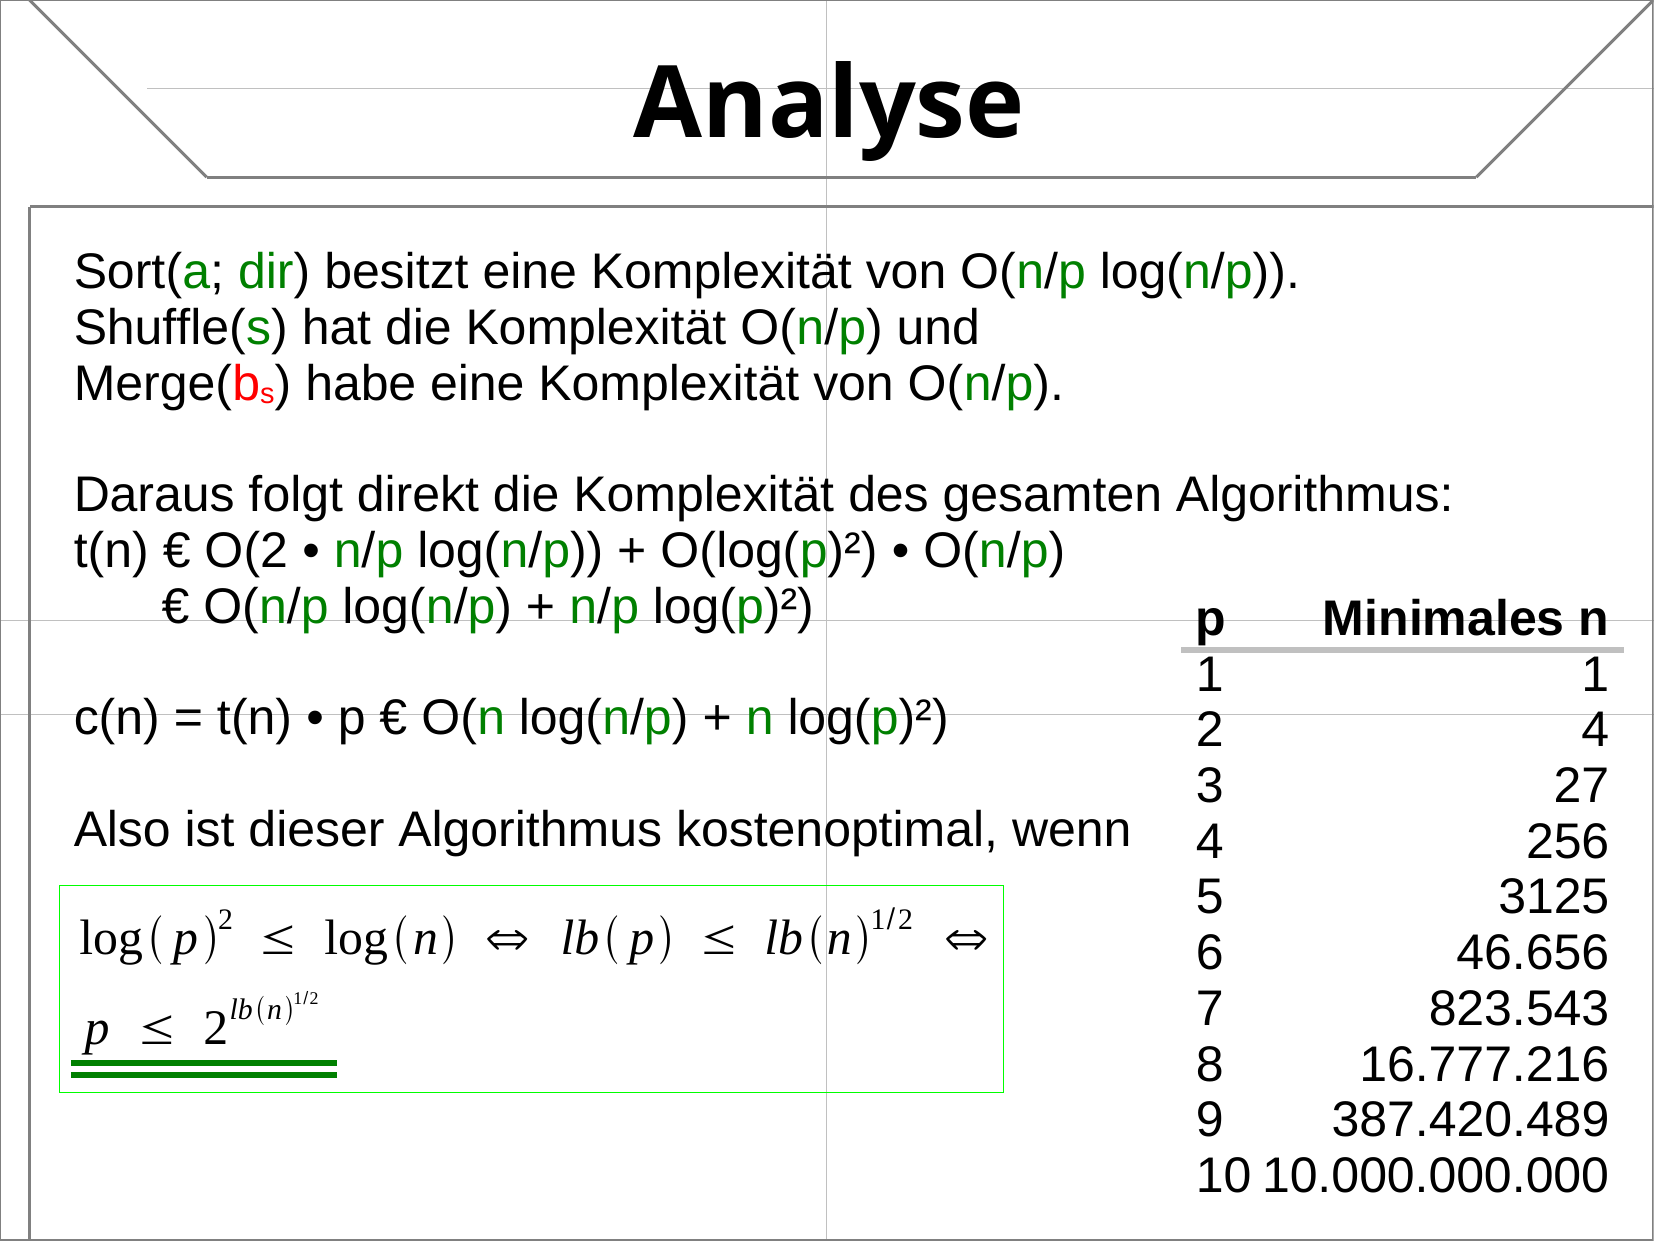

Analyse
Sort(a; dir) besitzt eine Komplexität von O(n/p log(n/p)).
Shuffle(s) hat die Komplexität O(n/p) und
Merge(bs) habe eine Komplexität von O(n/p).
Daraus folgt direkt die Komplexität des gesamten Algorithmus:
t(n) € O(2 • n/p log(n/p)) + O(log(p)²) • O(n/p)
	 € O(n/p log(n/p) + n/p log(p)²)
c(n) = t(n) • p € O(n log(n/p) + n log(p)²)
Also ist dieser Algorithmus kostenoptimal, wenn
p
1
2
3
4
5
6
7
8
9
10
Minimales n
1
4
27
256
3125
46.656
823.543
16.777.216
387.420.489
10.000.000.000